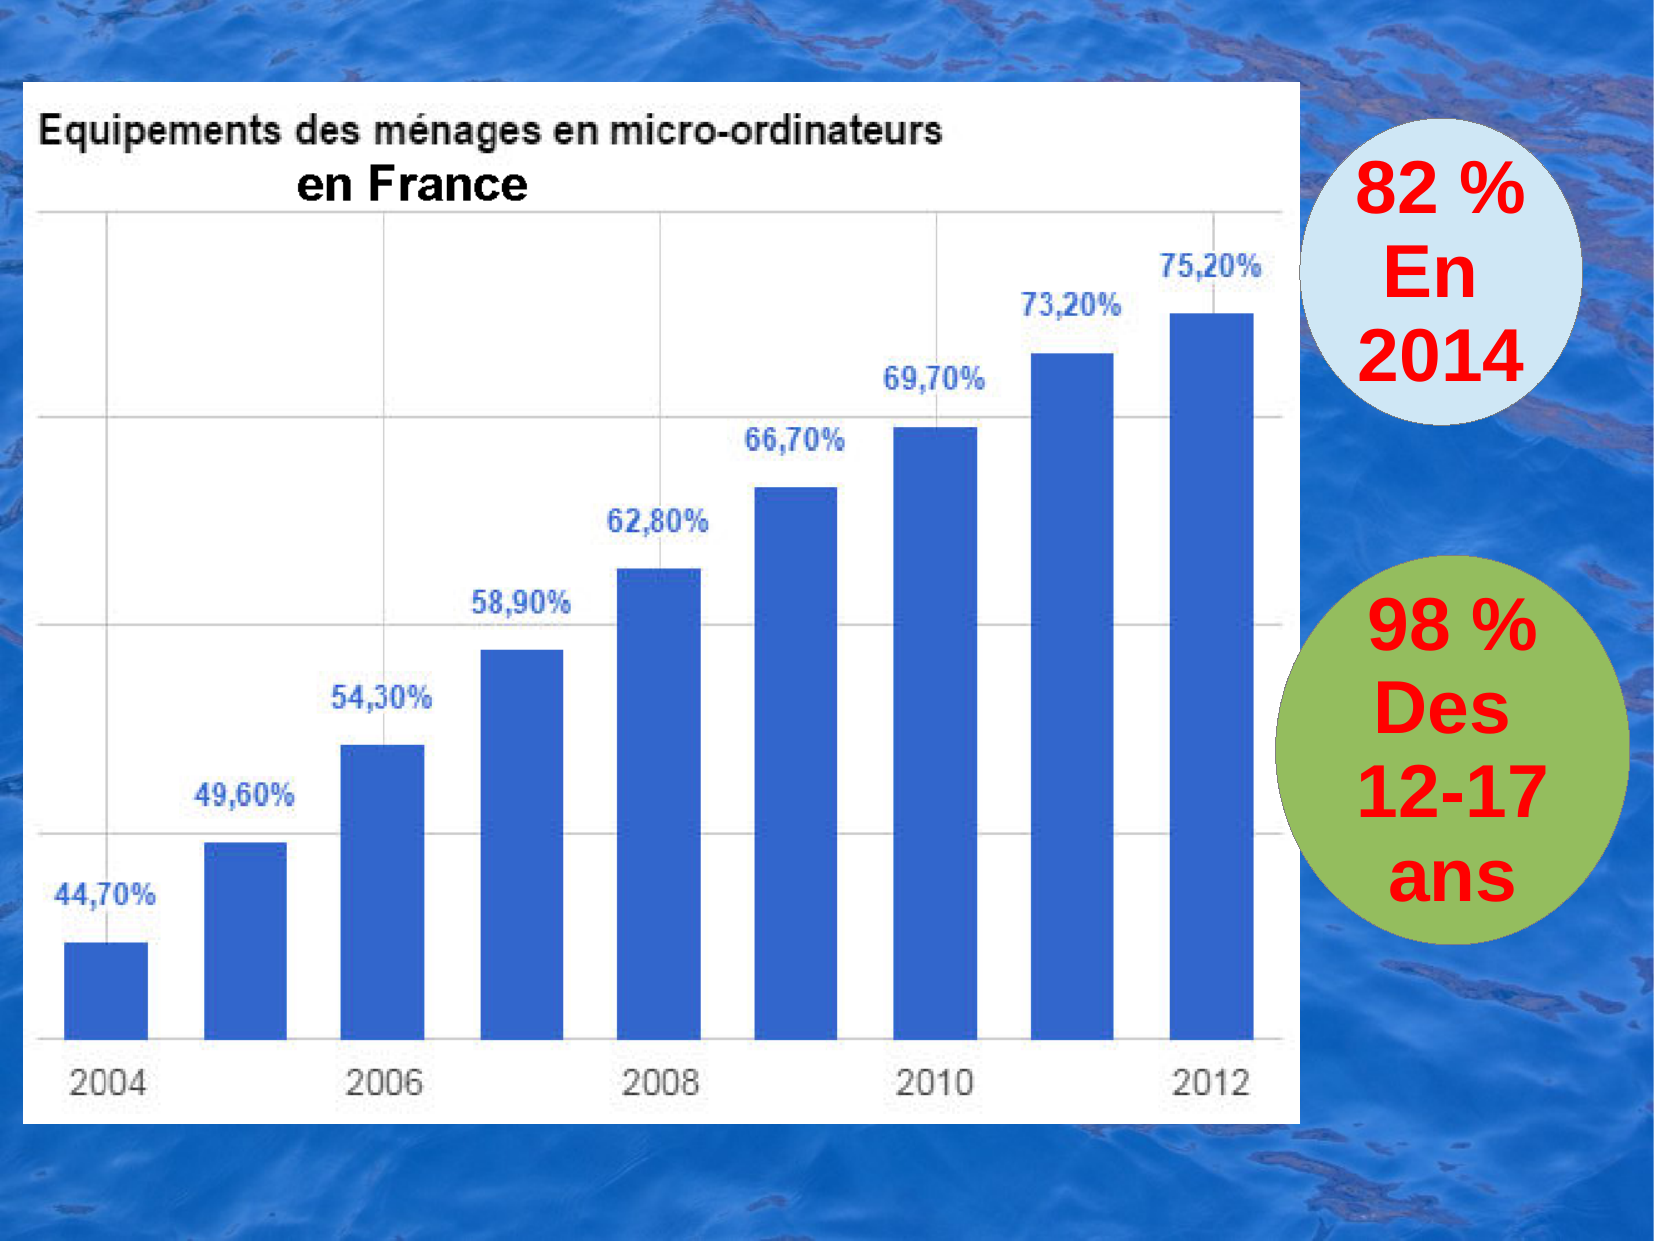

82 %
En
2014
98 %
Des
12-17
ans